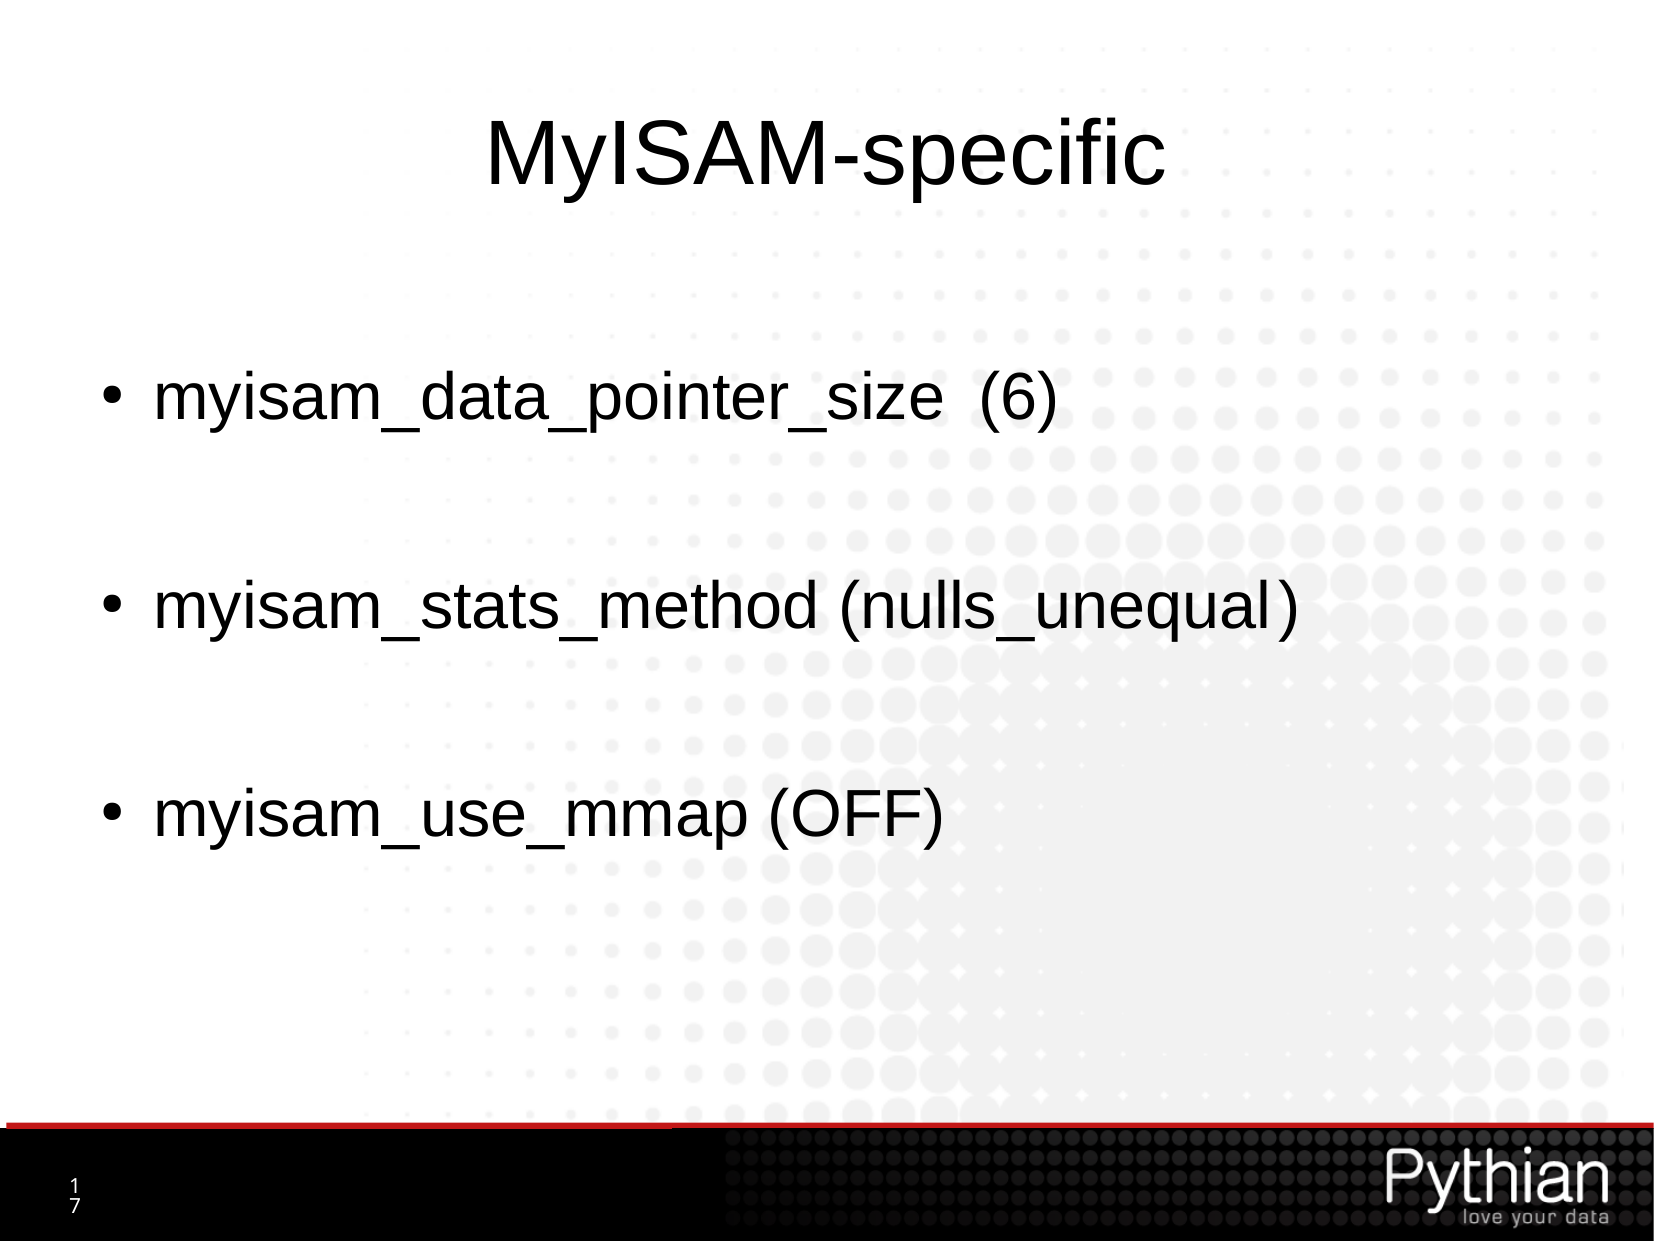

# MyISAM-specific
myisam_data_pointer_size	(6)
myisam_stats_method (nulls_unequal	)
myisam_use_mmap (OFF)